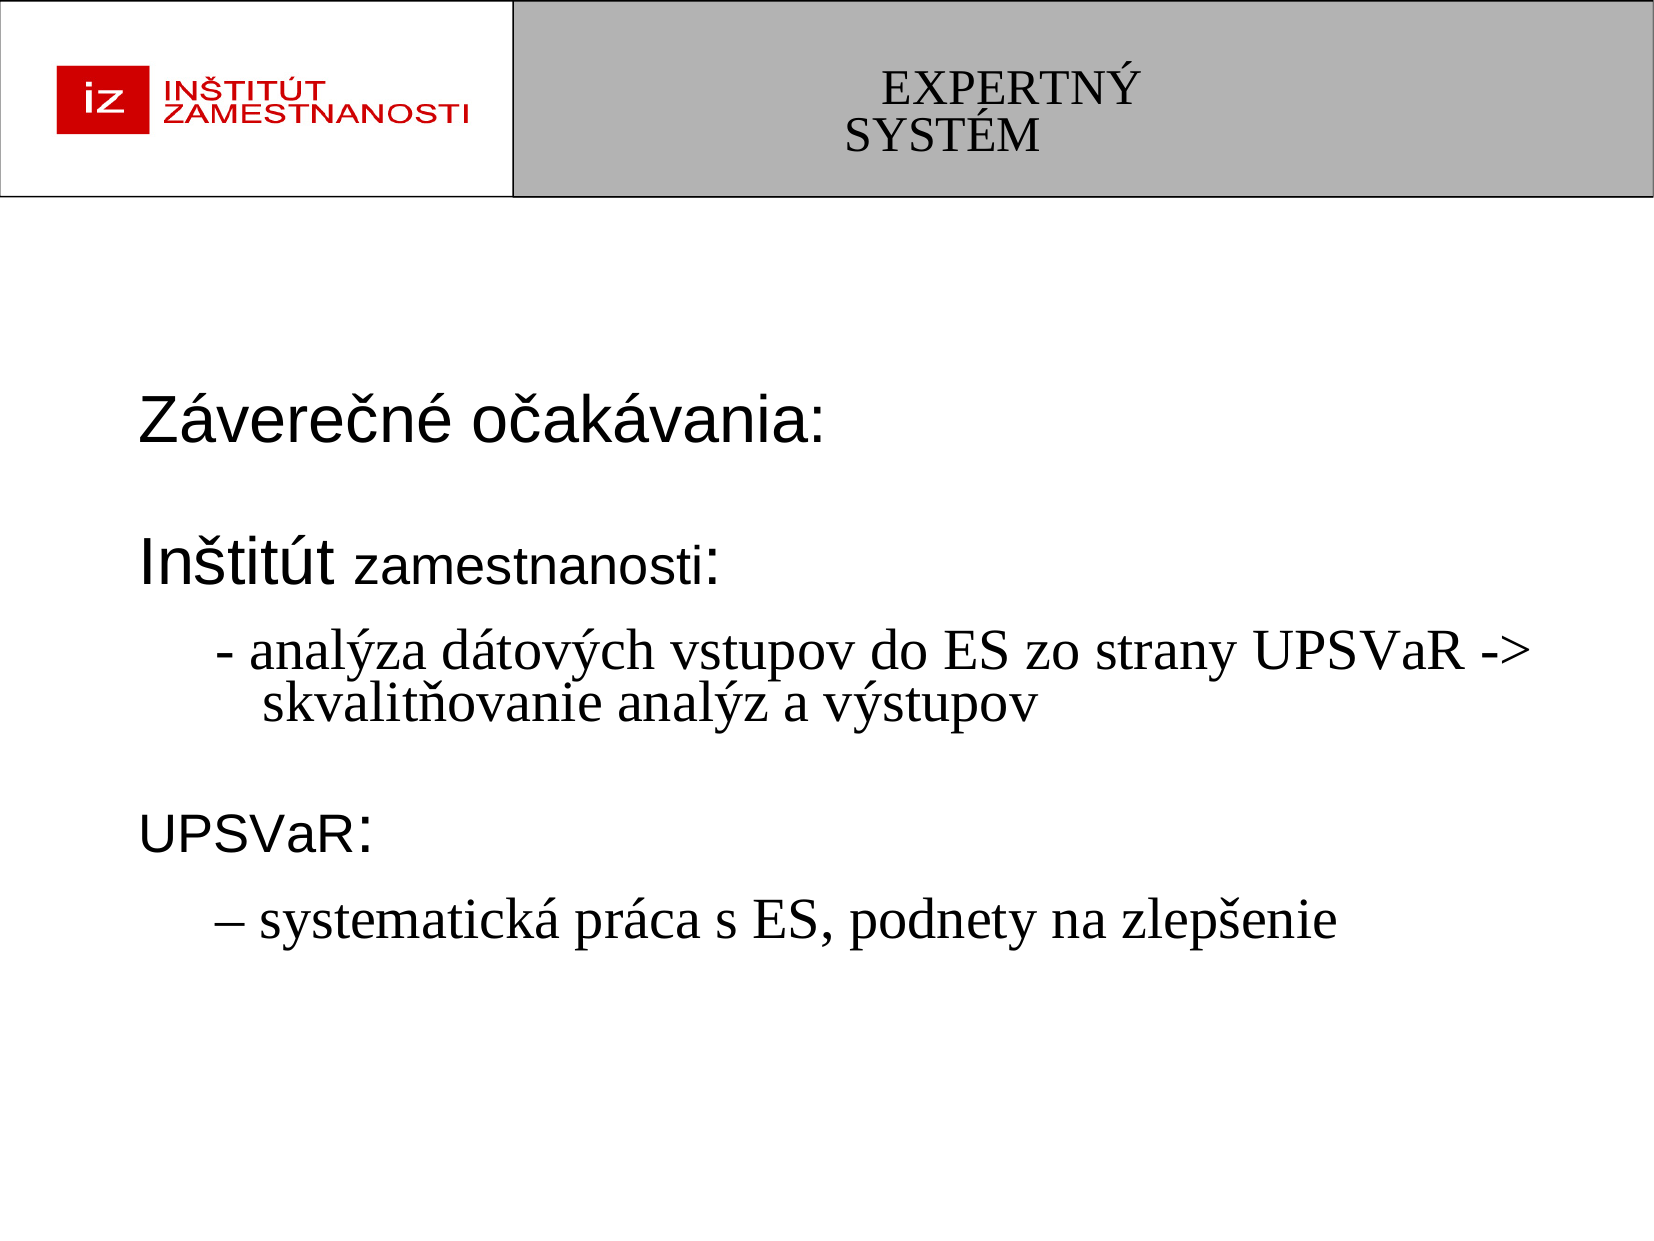

EXPERTNÝ SYSTÉM
# Záverečné očakávania:
Inštitút zamestnanosti:
- analýza dátových vstupov do ES zo strany UPSVaR -> skvalitňovanie analýz a výstupov
UPSVaR:
– systematická práca s ES, podnety na zlepšenie